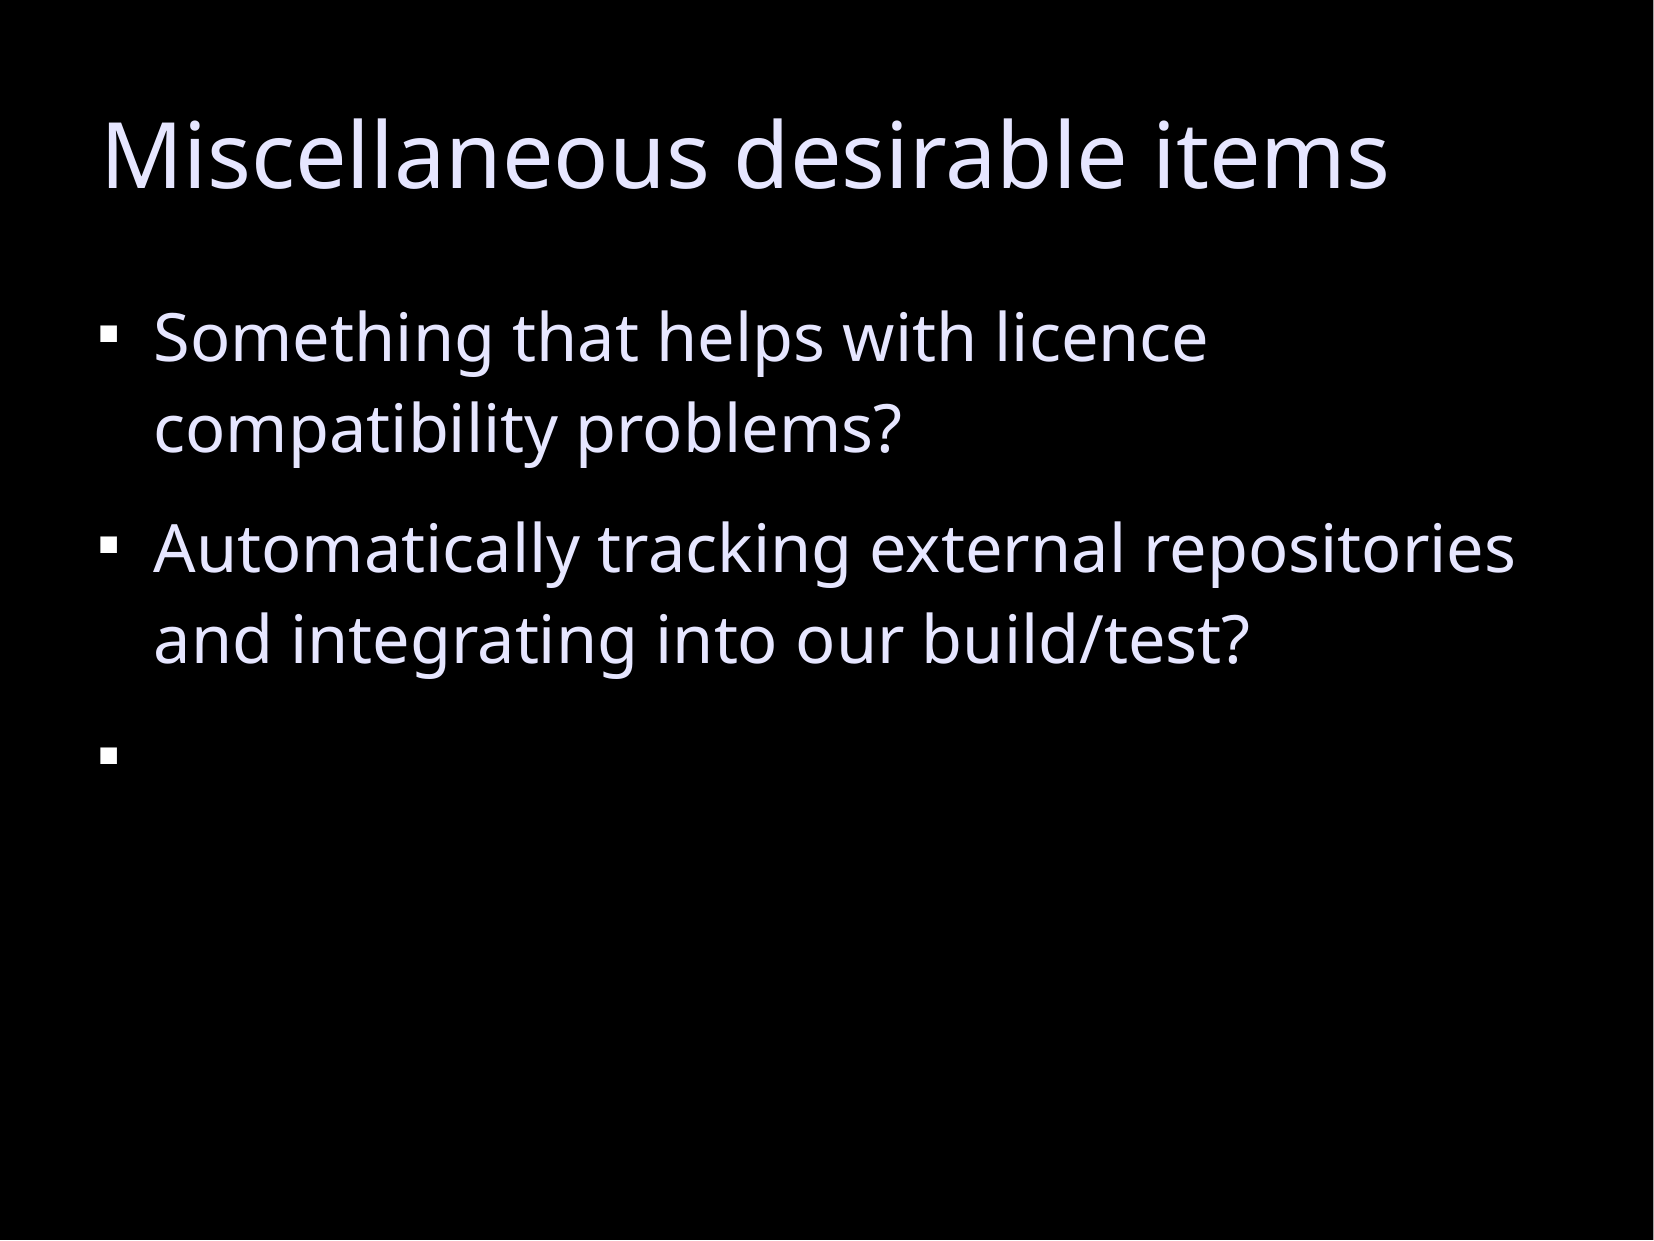

# Miscellaneous desirable items
Something that helps with licence compatibility problems?
Automatically tracking external repositories and integrating into our build/test?